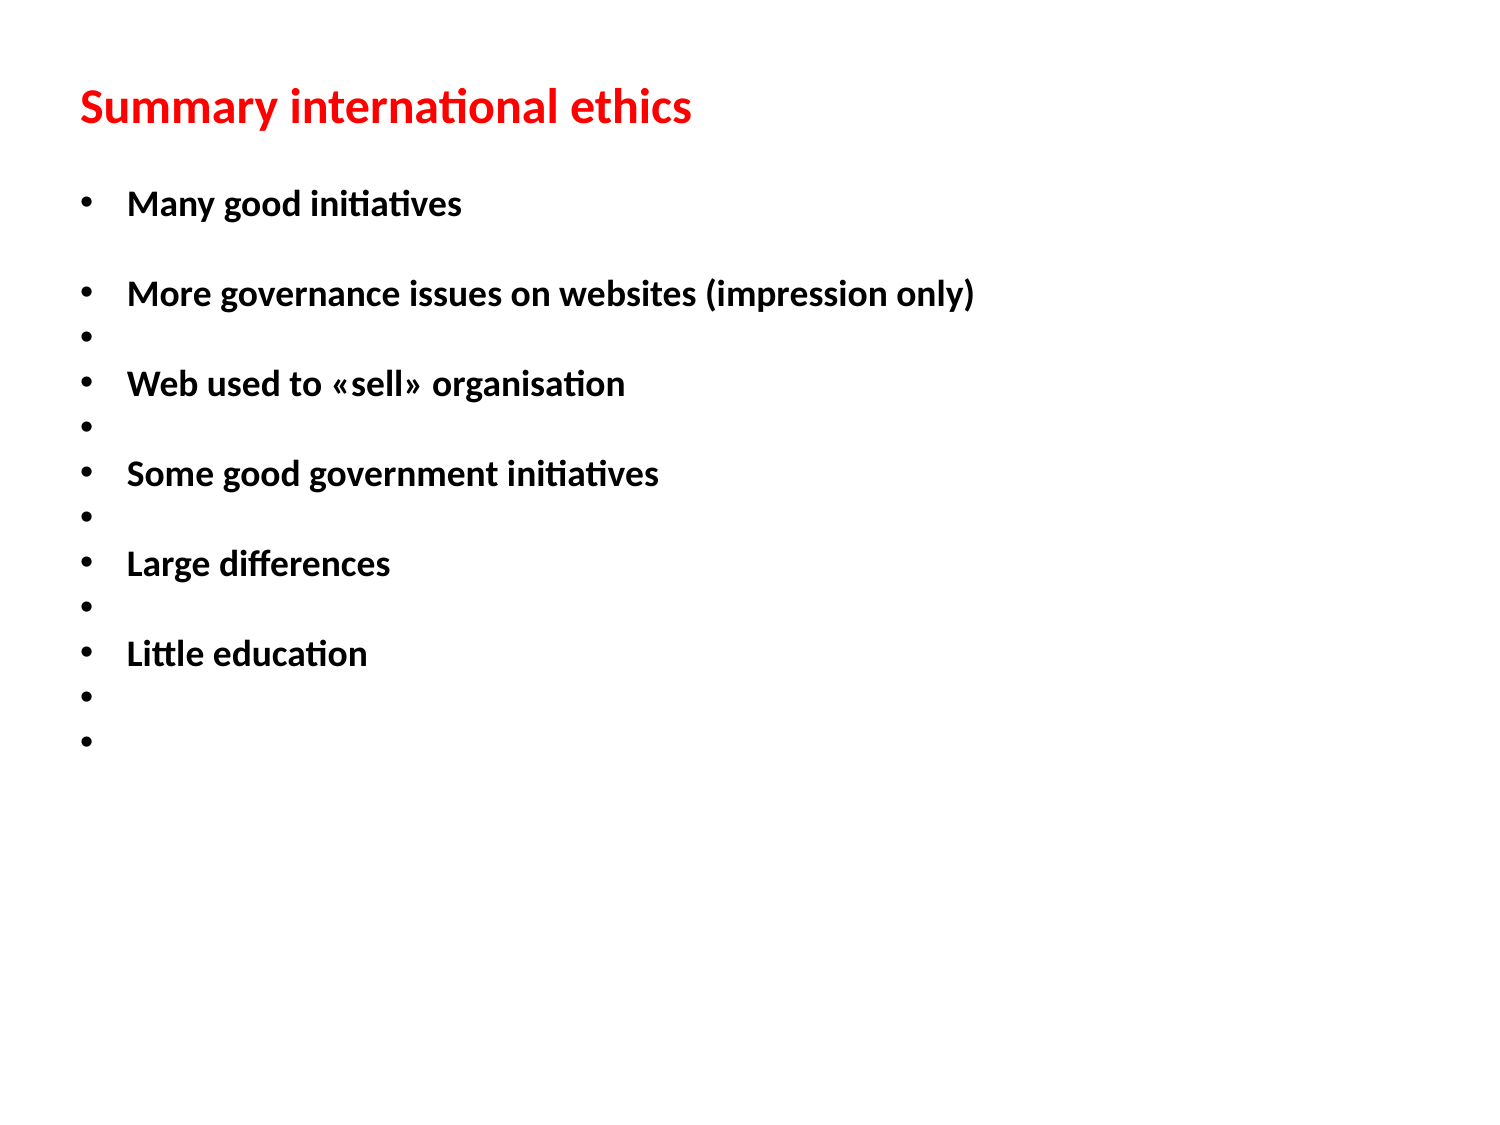

Summary international ethics
Many good initiatives
More governance issues on websites (impression only)
Web used to «sell» organisation
Some good government initiatives
Large differences
Little education